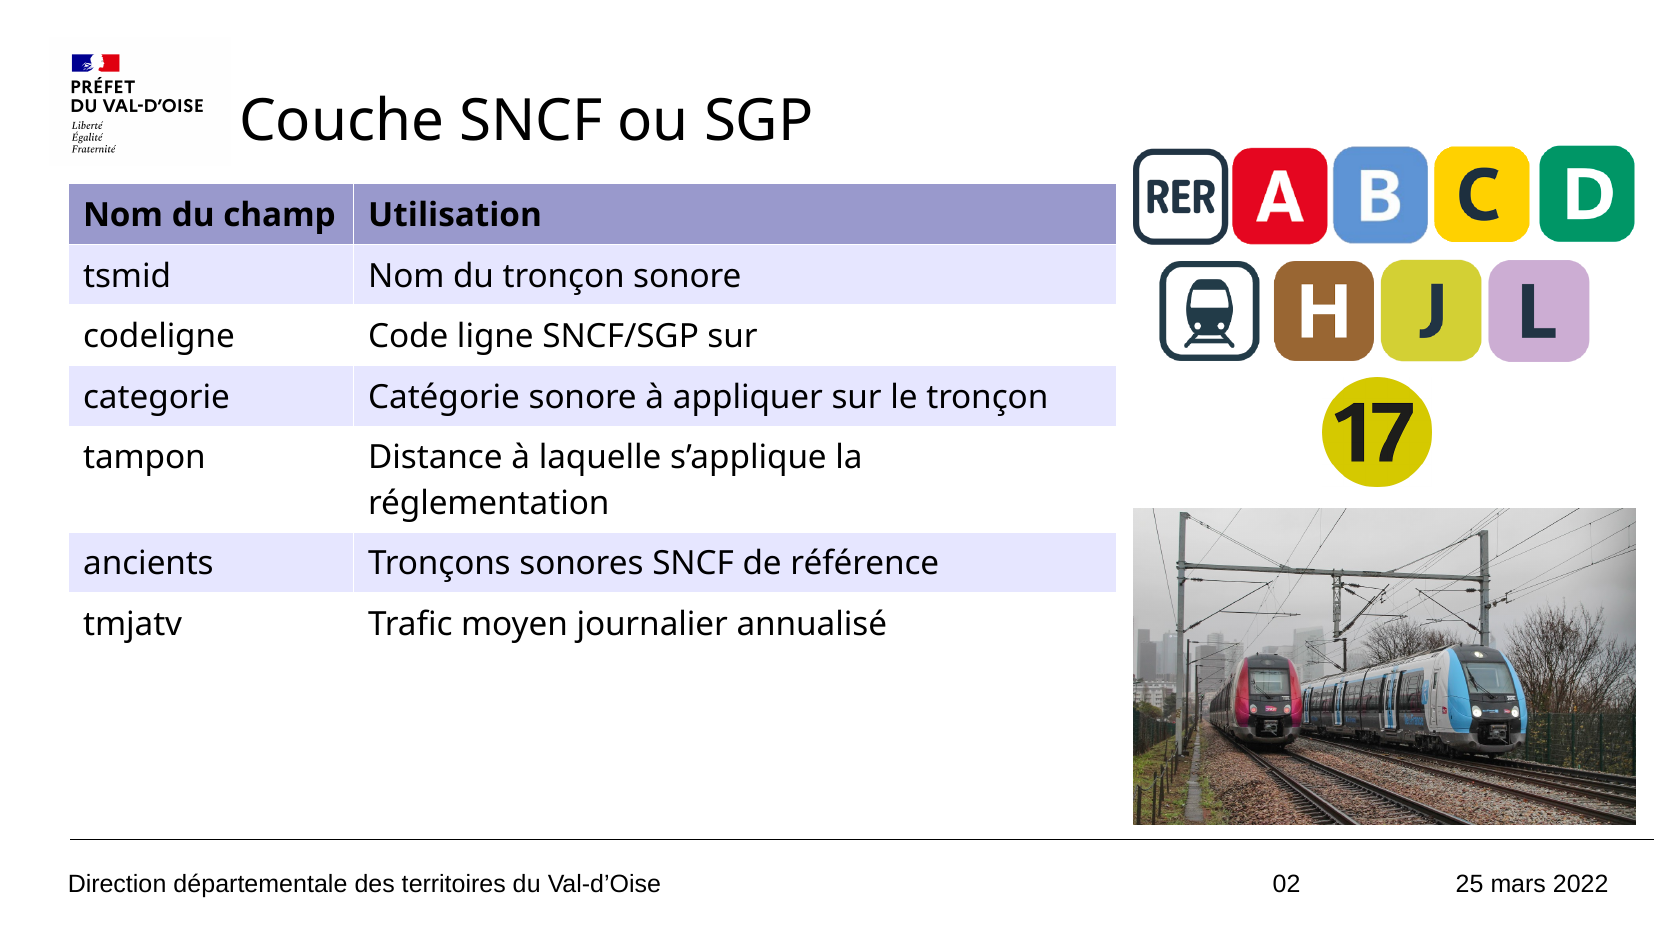

Couche SNCF ou SGP
| Nom du champ | Utilisation |
| --- | --- |
| tsmid | Nom du tronçon sonore |
| codeligne | Code ligne SNCF/SGP sur |
| categorie | Catégorie sonore à appliquer sur le tronçon |
| tampon | Distance à laquelle s’applique la réglementation |
| ancients | Tronçons sonores SNCF de référence |
| tmjatv | Trafic moyen journalier annualisé |
Direction départementale des territoires du Val-d’Oise
25 mars 2022
02